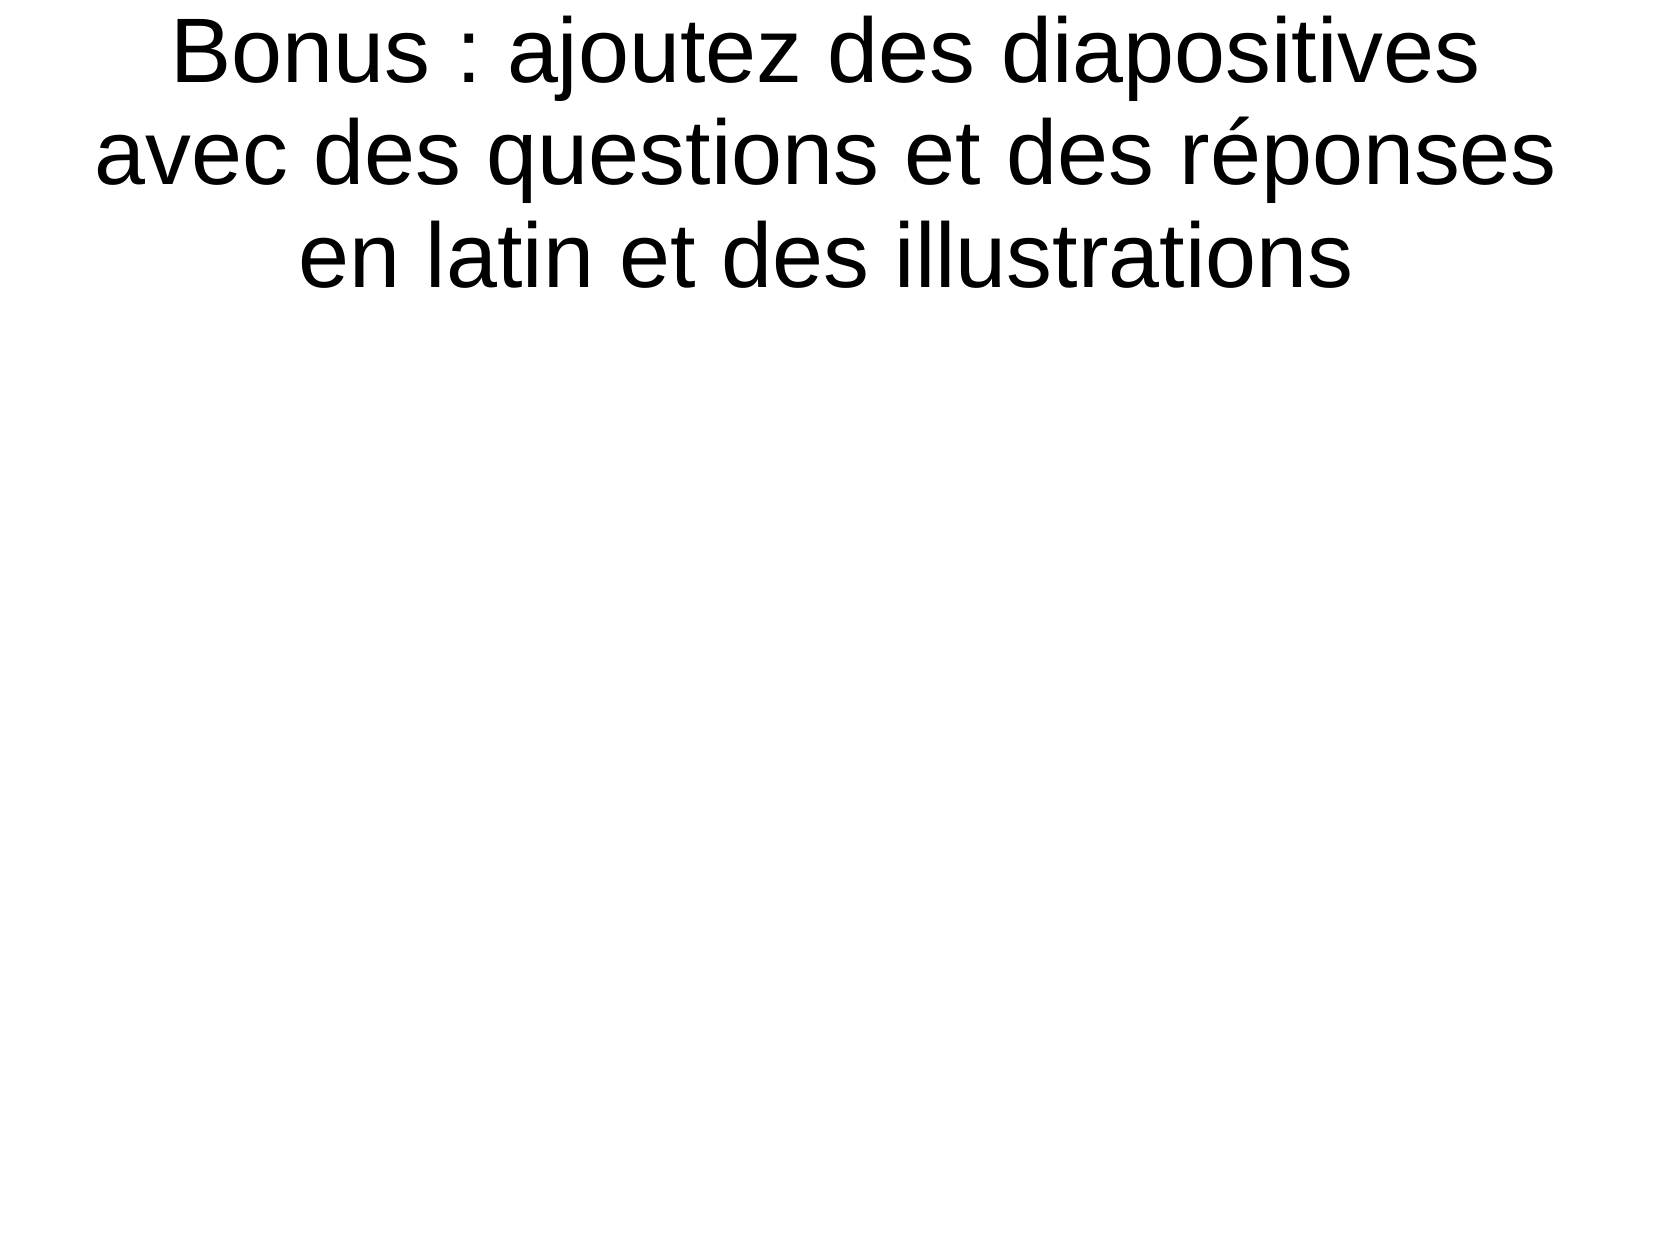

# Bonus : ajoutez des diapositives avec des questions et des réponses en latin et des illustrations